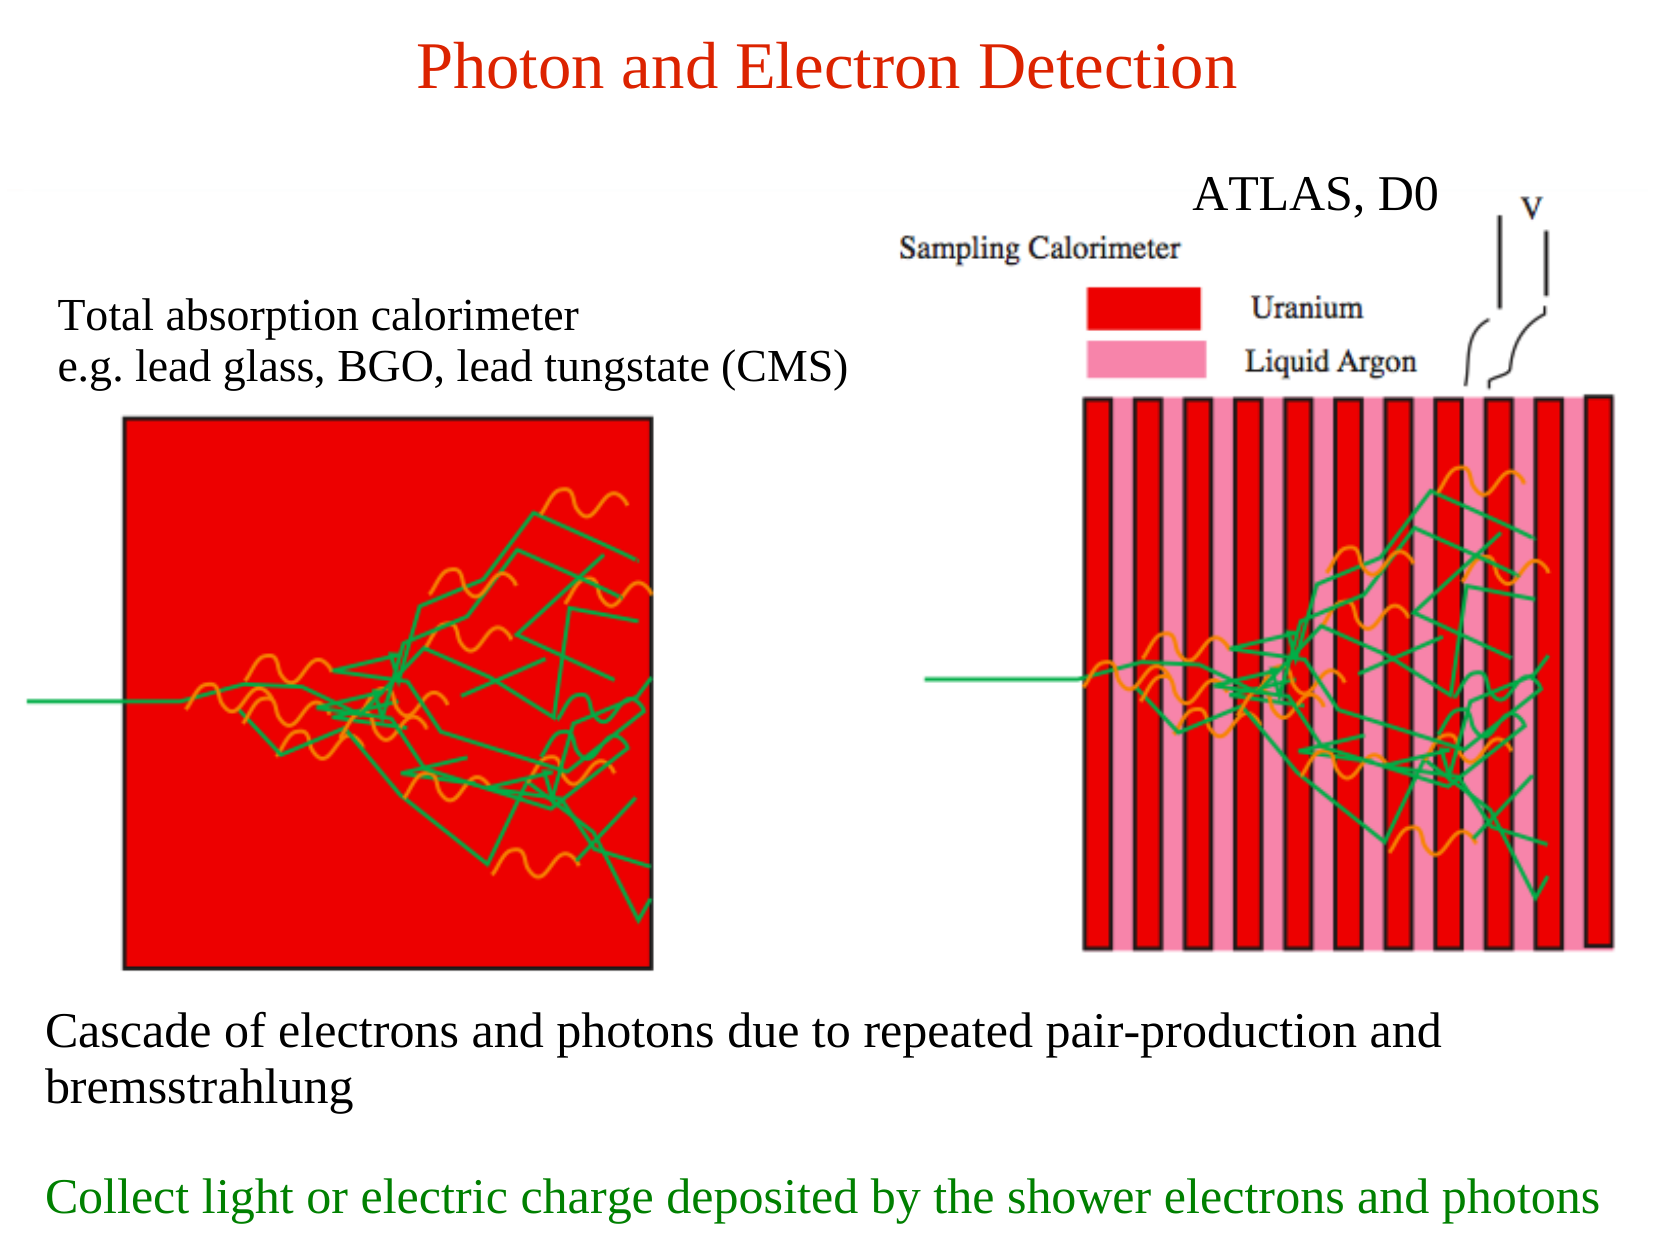

# Photon and Electron Detection
ATLAS, D0
Total absorption calorimeter
e.g. lead glass, BGO, lead tungstate (CMS)
Cascade of electrons and photons due to repeated pair-production and
bremsstrahlung
Collect light or electric charge deposited by the shower electrons and photons